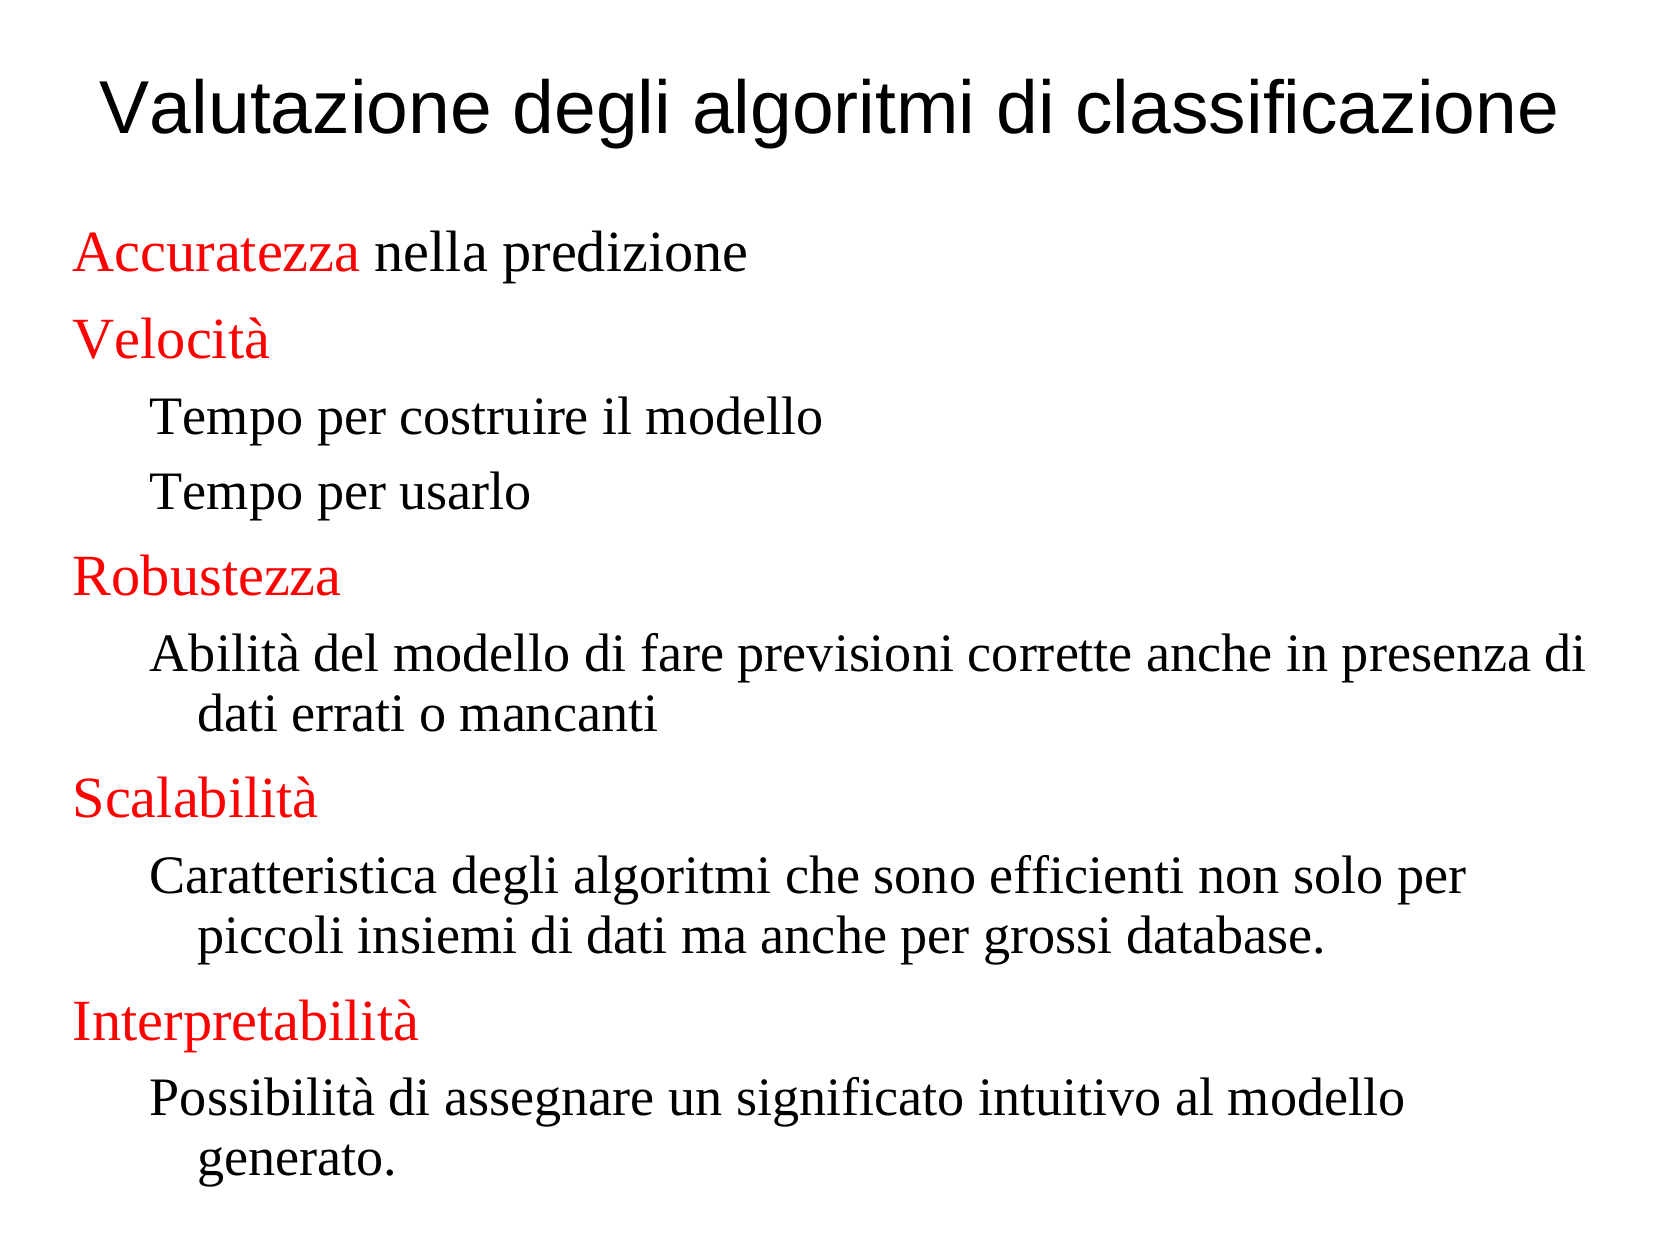

# Valutazione degli algoritmi di classificazione
Accuratezza nella predizione
Velocità
Tempo per costruire il modello
Tempo per usarlo
Robustezza
Abilità del modello di fare previsioni corrette anche in presenza di dati errati o mancanti
Scalabilità
Caratteristica degli algoritmi che sono efficienti non solo per piccoli insiemi di dati ma anche per grossi database.
Interpretabilità
Possibilità di assegnare un significato intuitivo al modello generato.